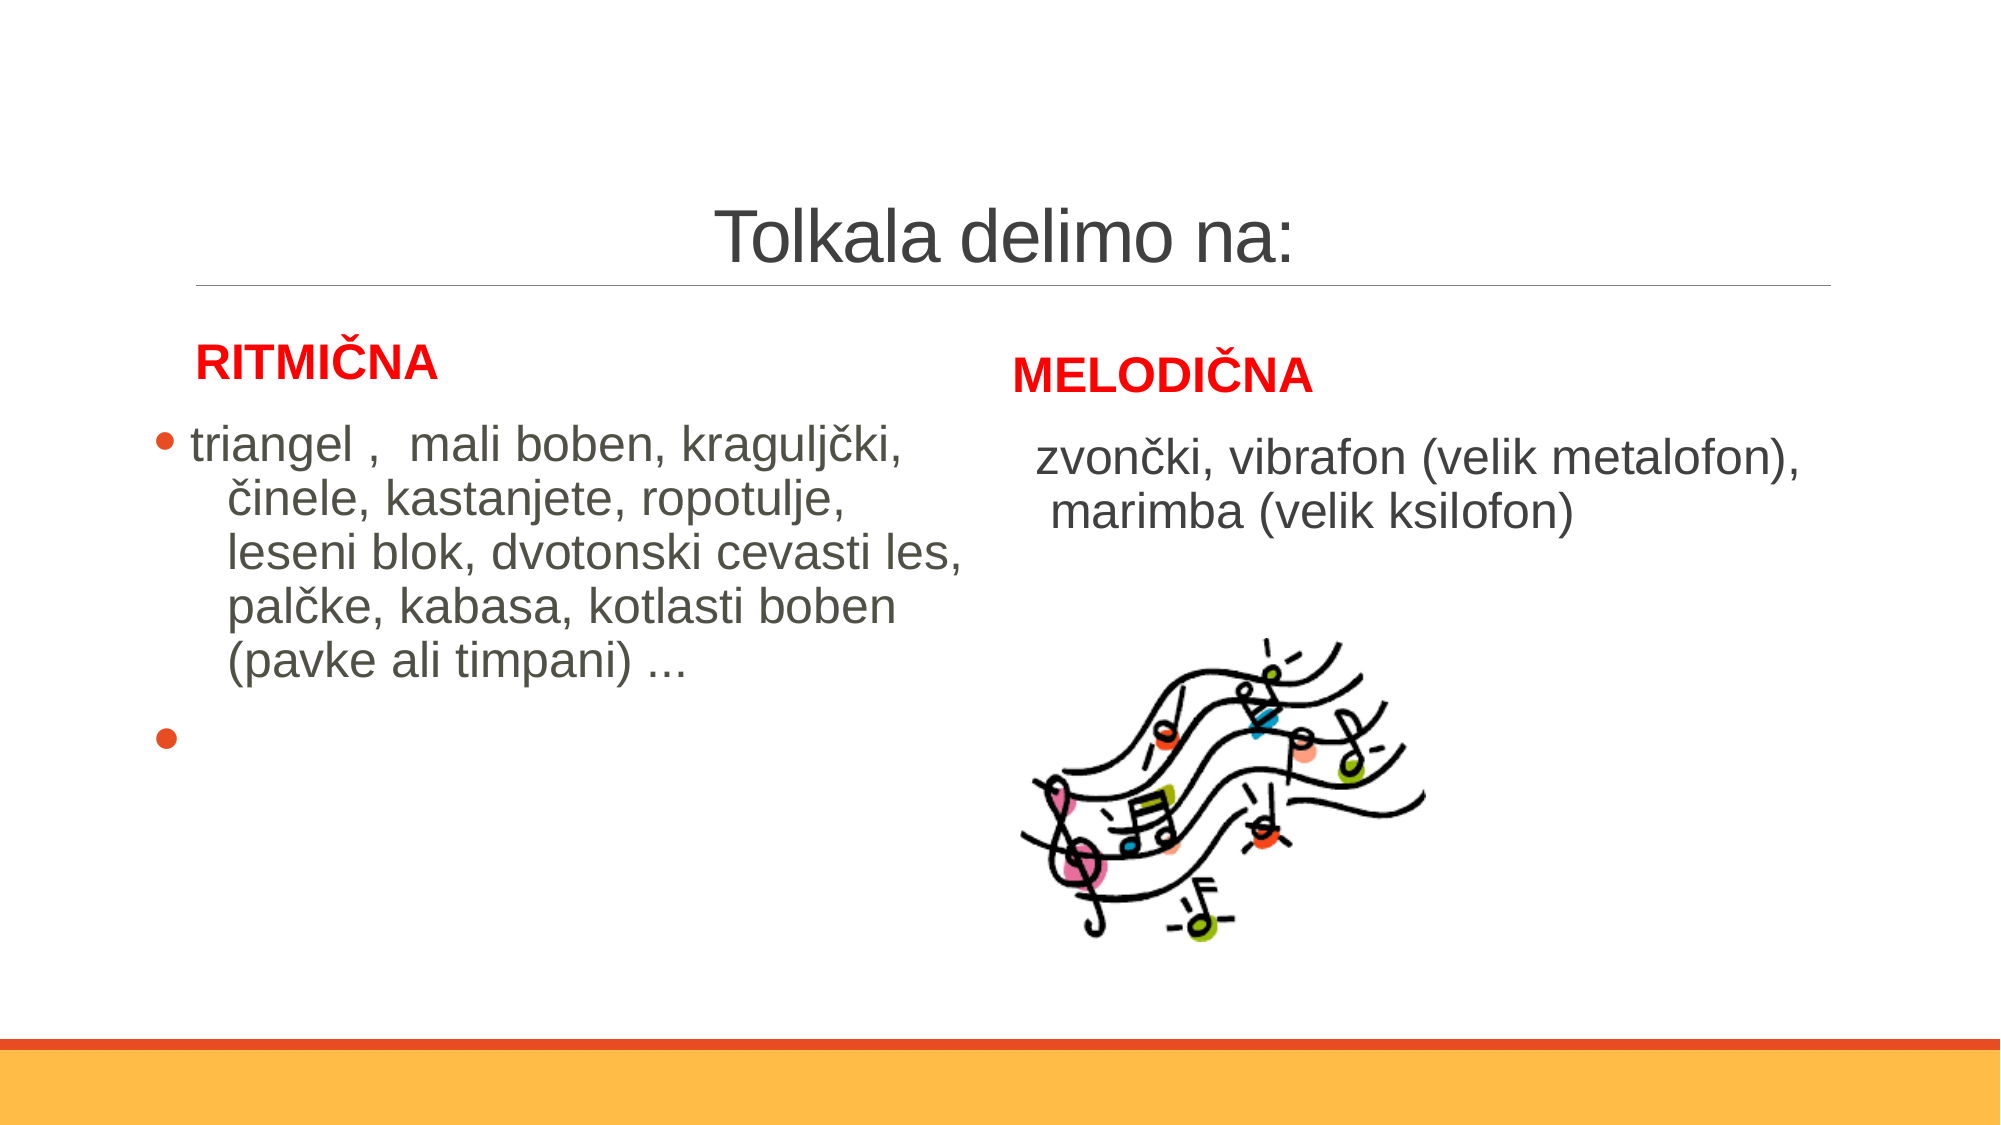

# Tolkala delimo na:
MELODIČNA
RITMIČNA
triangel , mali boben, kraguljčki, činele, kastanjete, ropotulje, leseni blok, dvotonski cevasti les, palčke, kabasa, kotlasti boben (pavke ali timpani) ...
zvončki, vibrafon (velik metalofon), marimba (velik ksilofon)